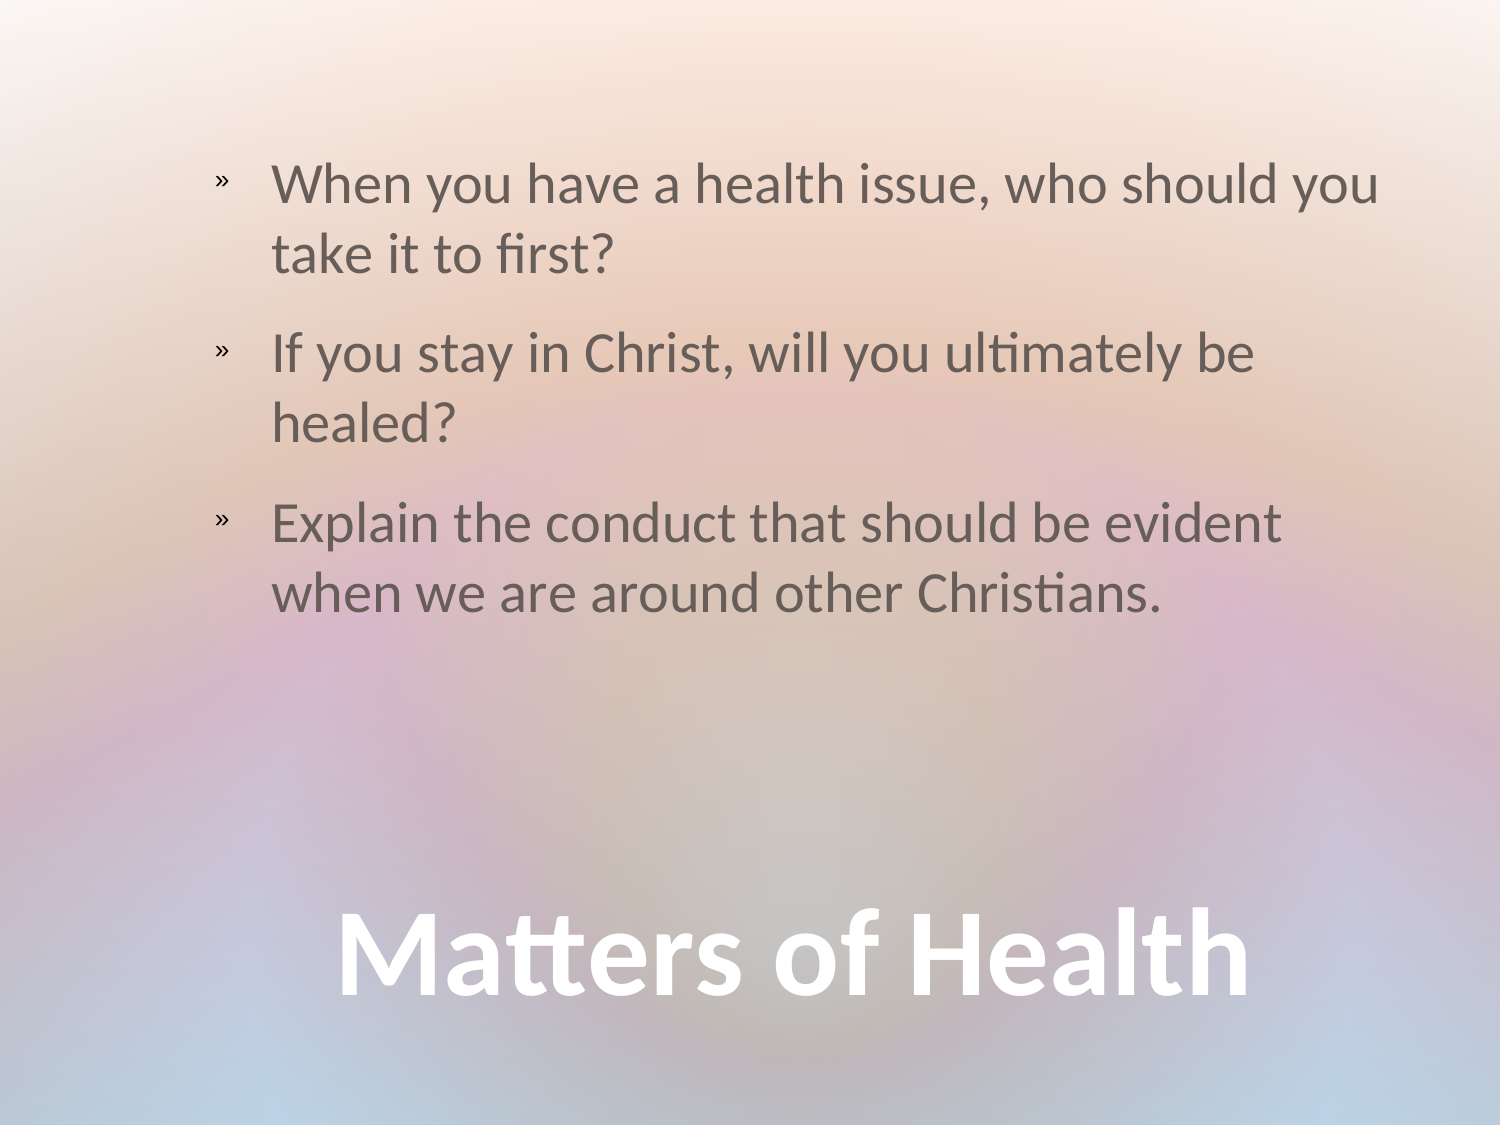

When you have a health issue, who should you take it to first?
If you stay in Christ, will you ultimately be healed?
Explain the conduct that should be evident when we are around other Christians.
# Matters of Health